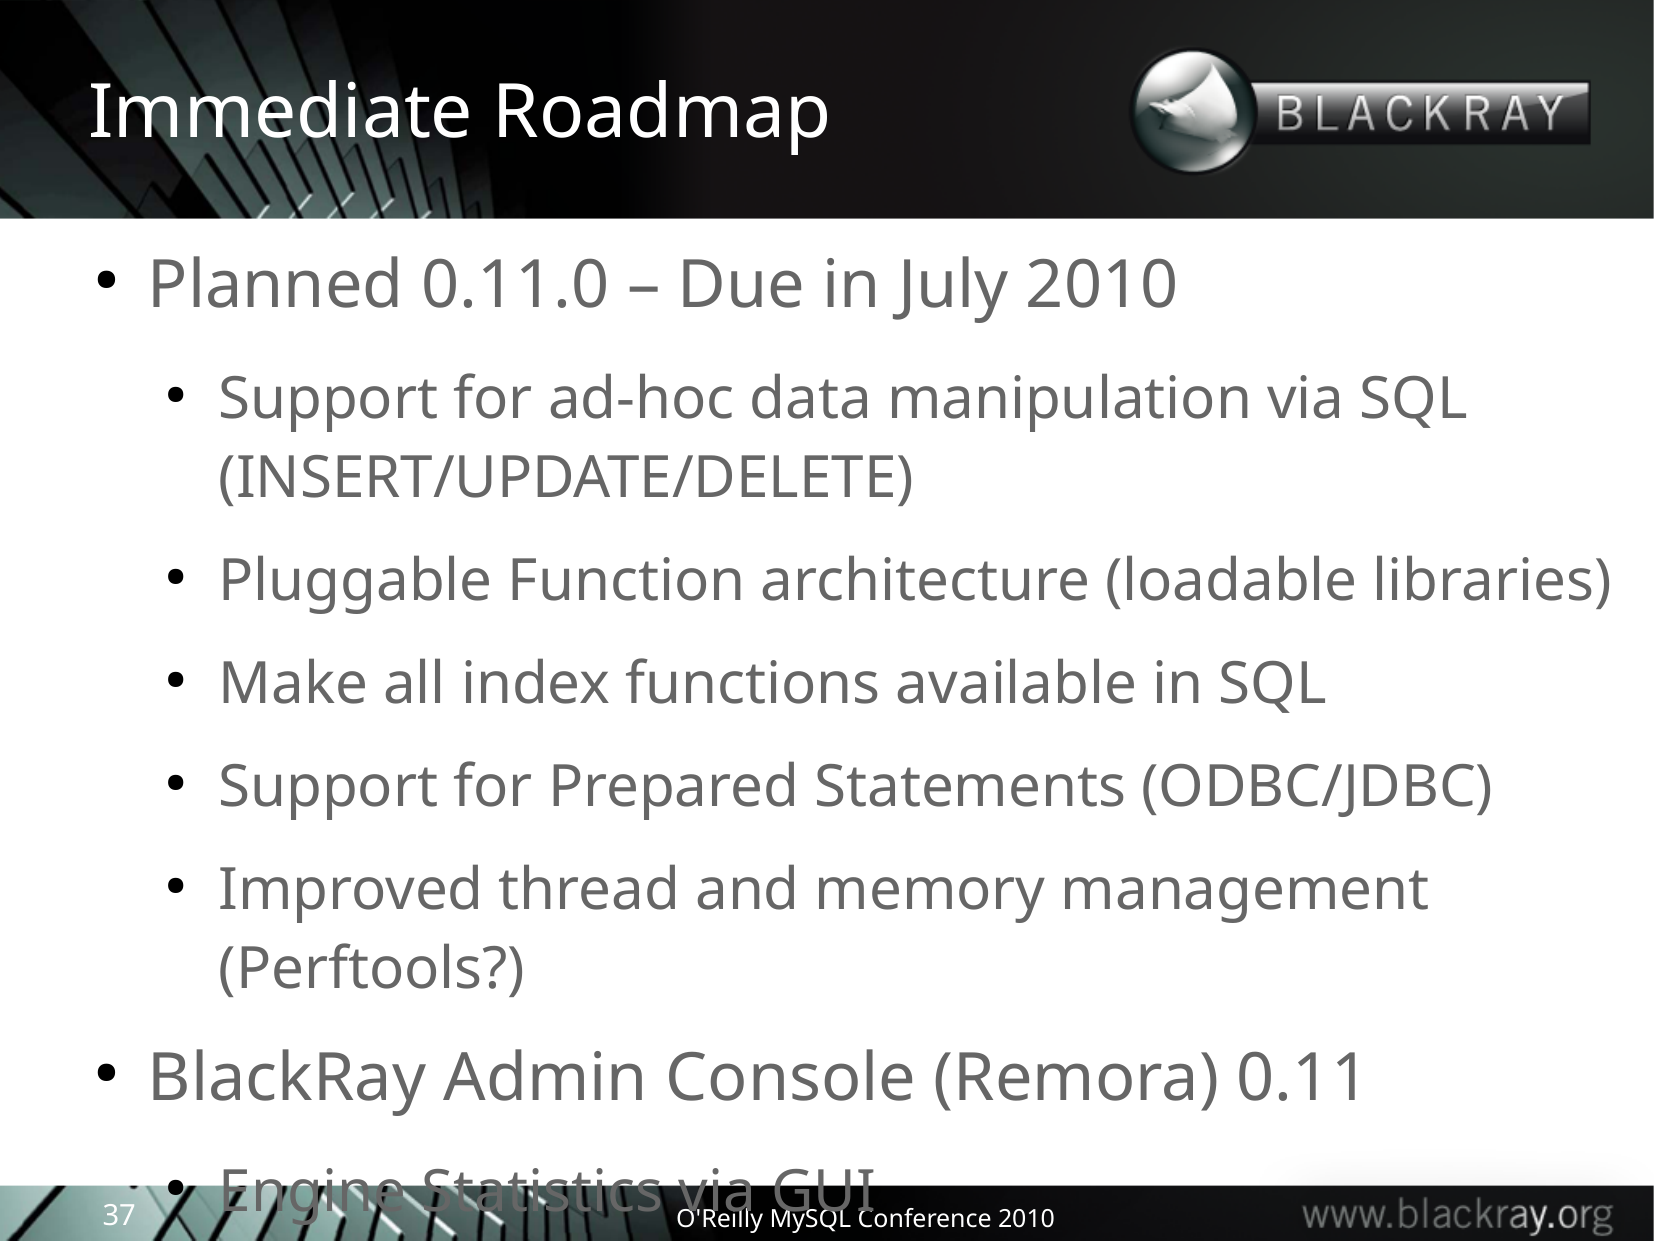

# Immediate Roadmap
Planned 0.11.0 – Due in July 2010
Support for ad-hoc data manipulation via SQL (INSERT/UPDATE/DELETE)
Pluggable Function architecture (loadable libraries)
Make all index functions available in SQL
Support for Prepared Statements (ODBC/JDBC)
Improved thread and memory management (Perftools?)
BlackRay Admin Console (Remora) 0.11
Engine Statistics via GUI
Cluster Node management